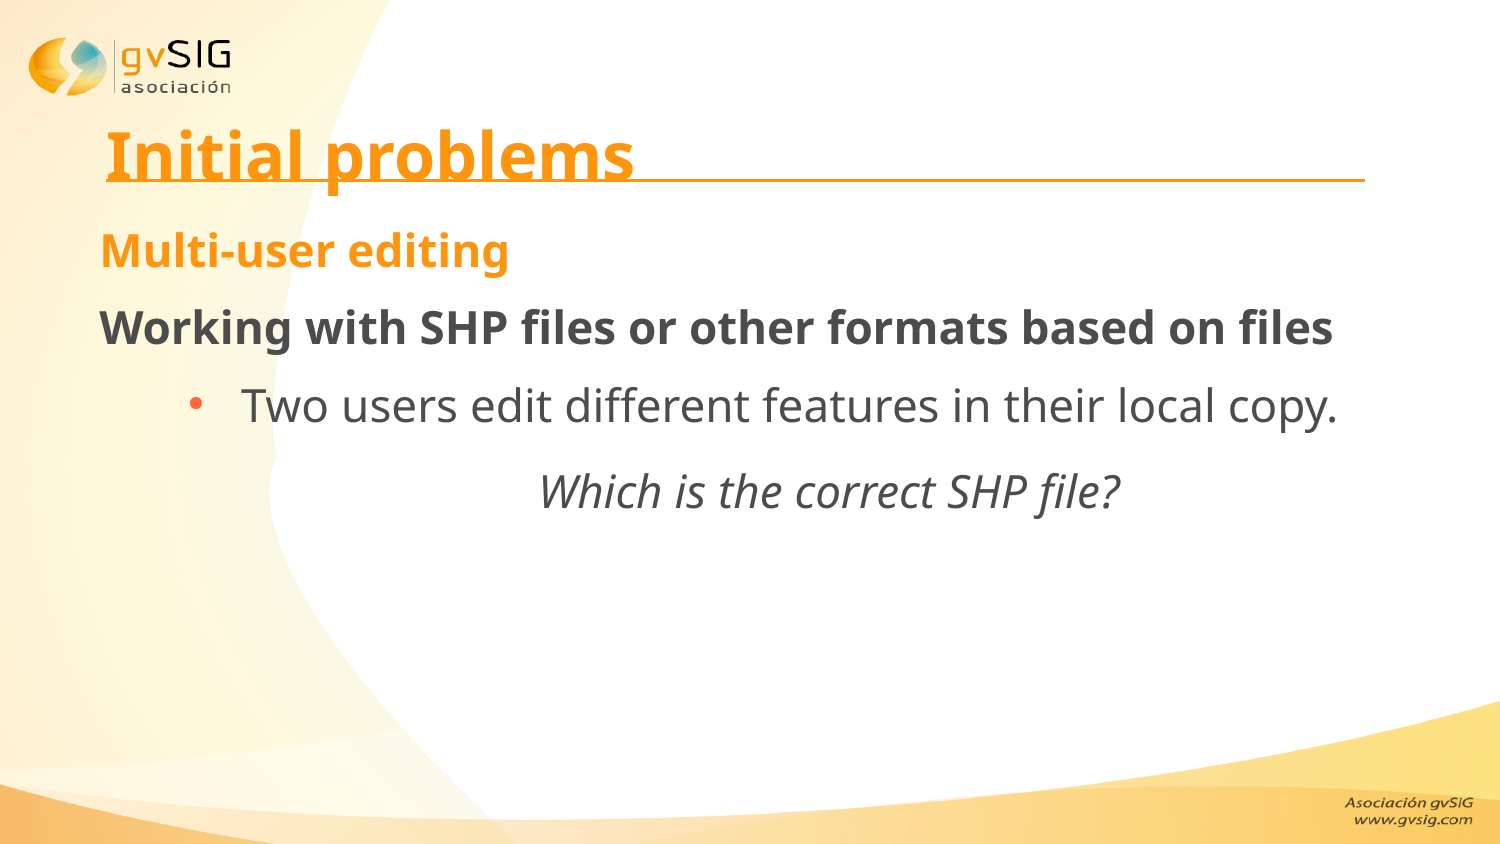

# Initial problems
Multi-user editing
Working with SHP files or other formats based on files
Two users edit different features in their local copy.
Which is the correct SHP file?